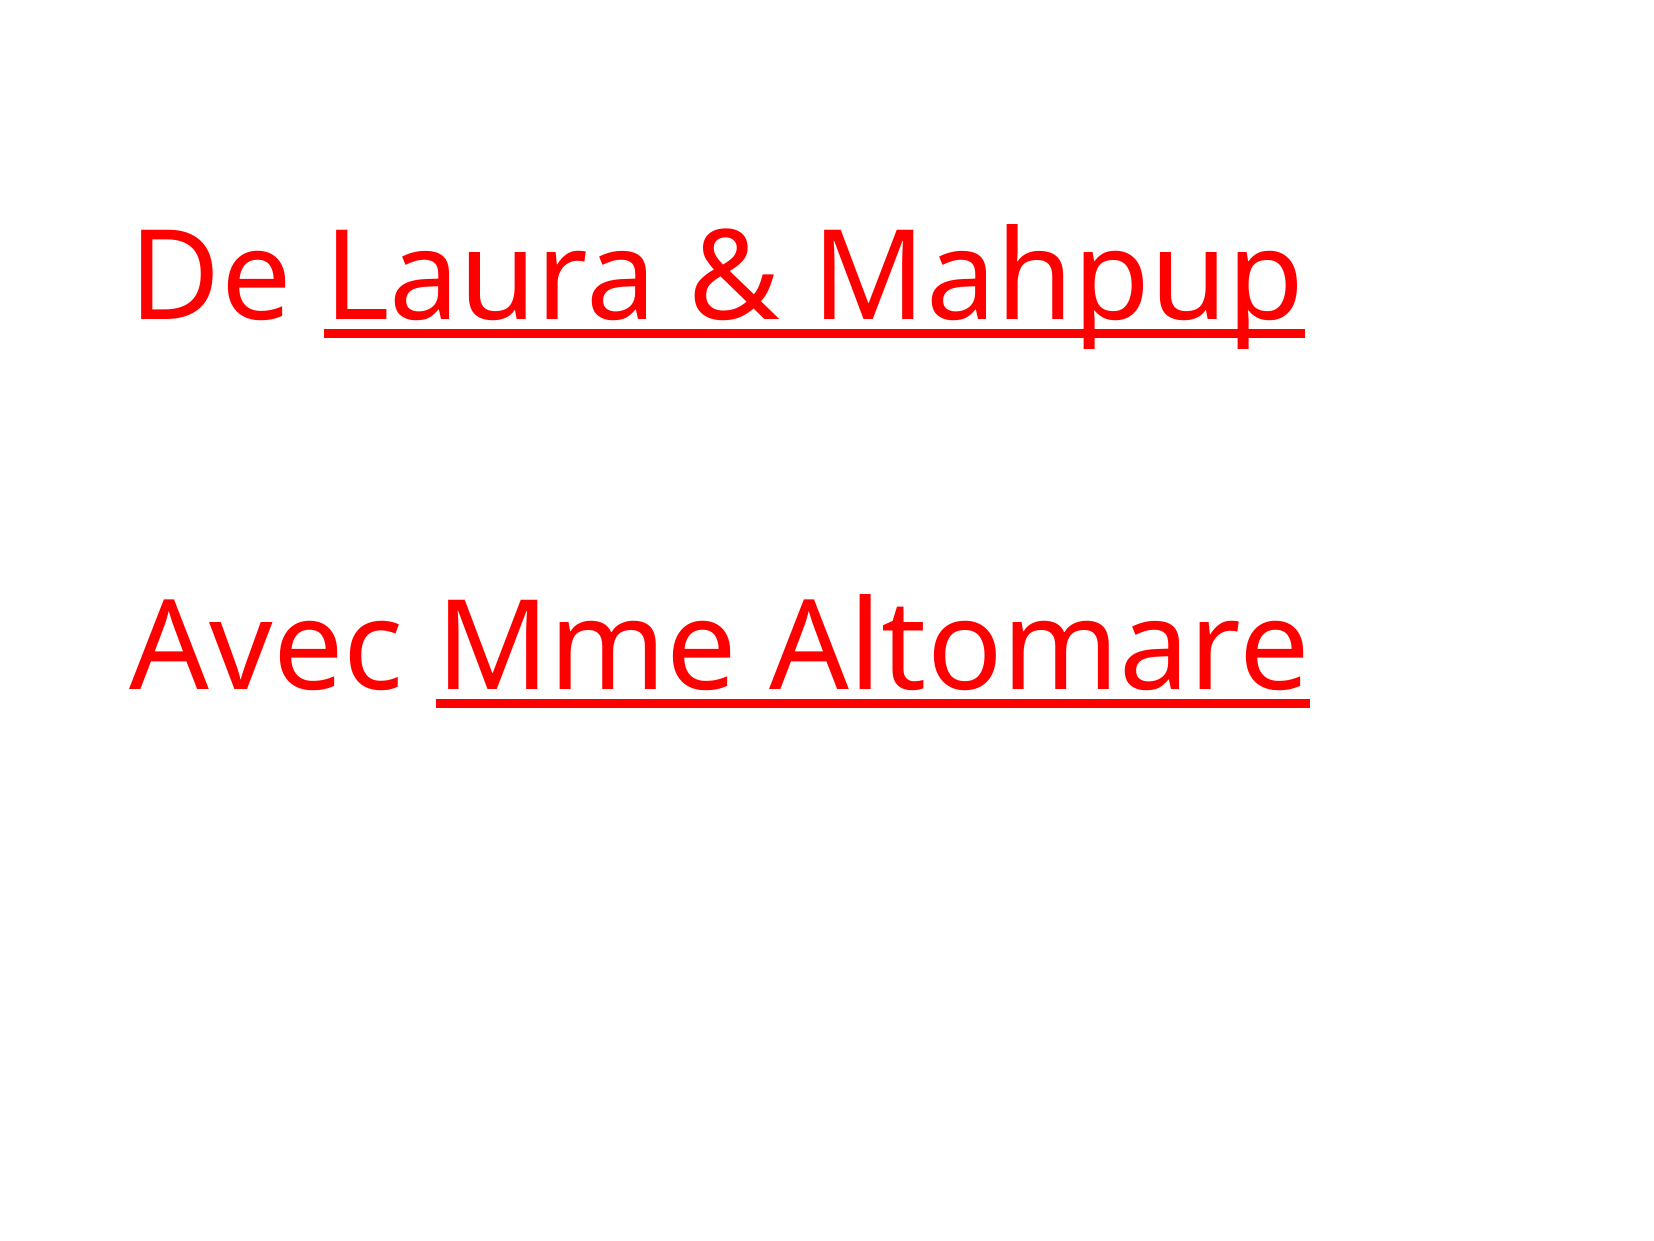

# De Laura & Mahpup
 Avec Mme Altomare